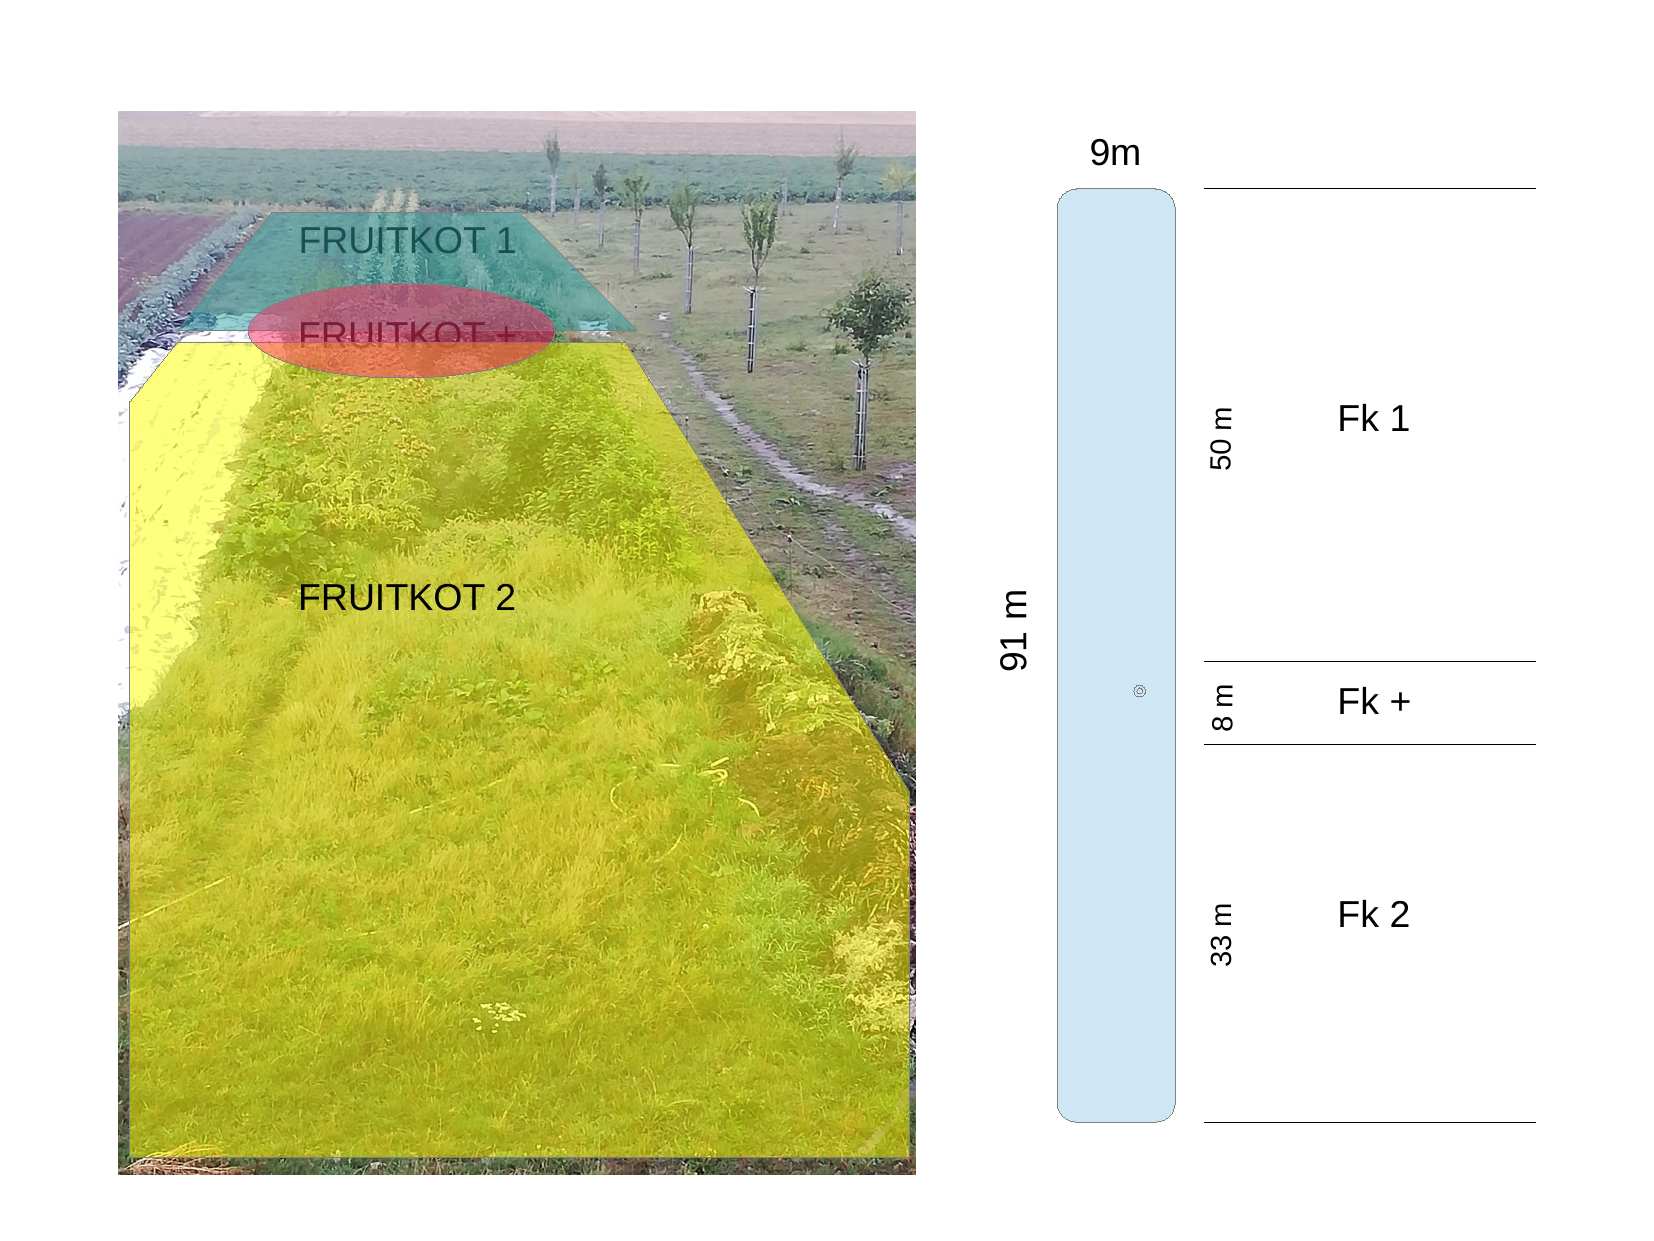

9m
FRUITKOT 1
FRUITKOT +
Fk 1
50 m
FRUITKOT 2
91 m
Fk +
8 m
Fk 2
33 m